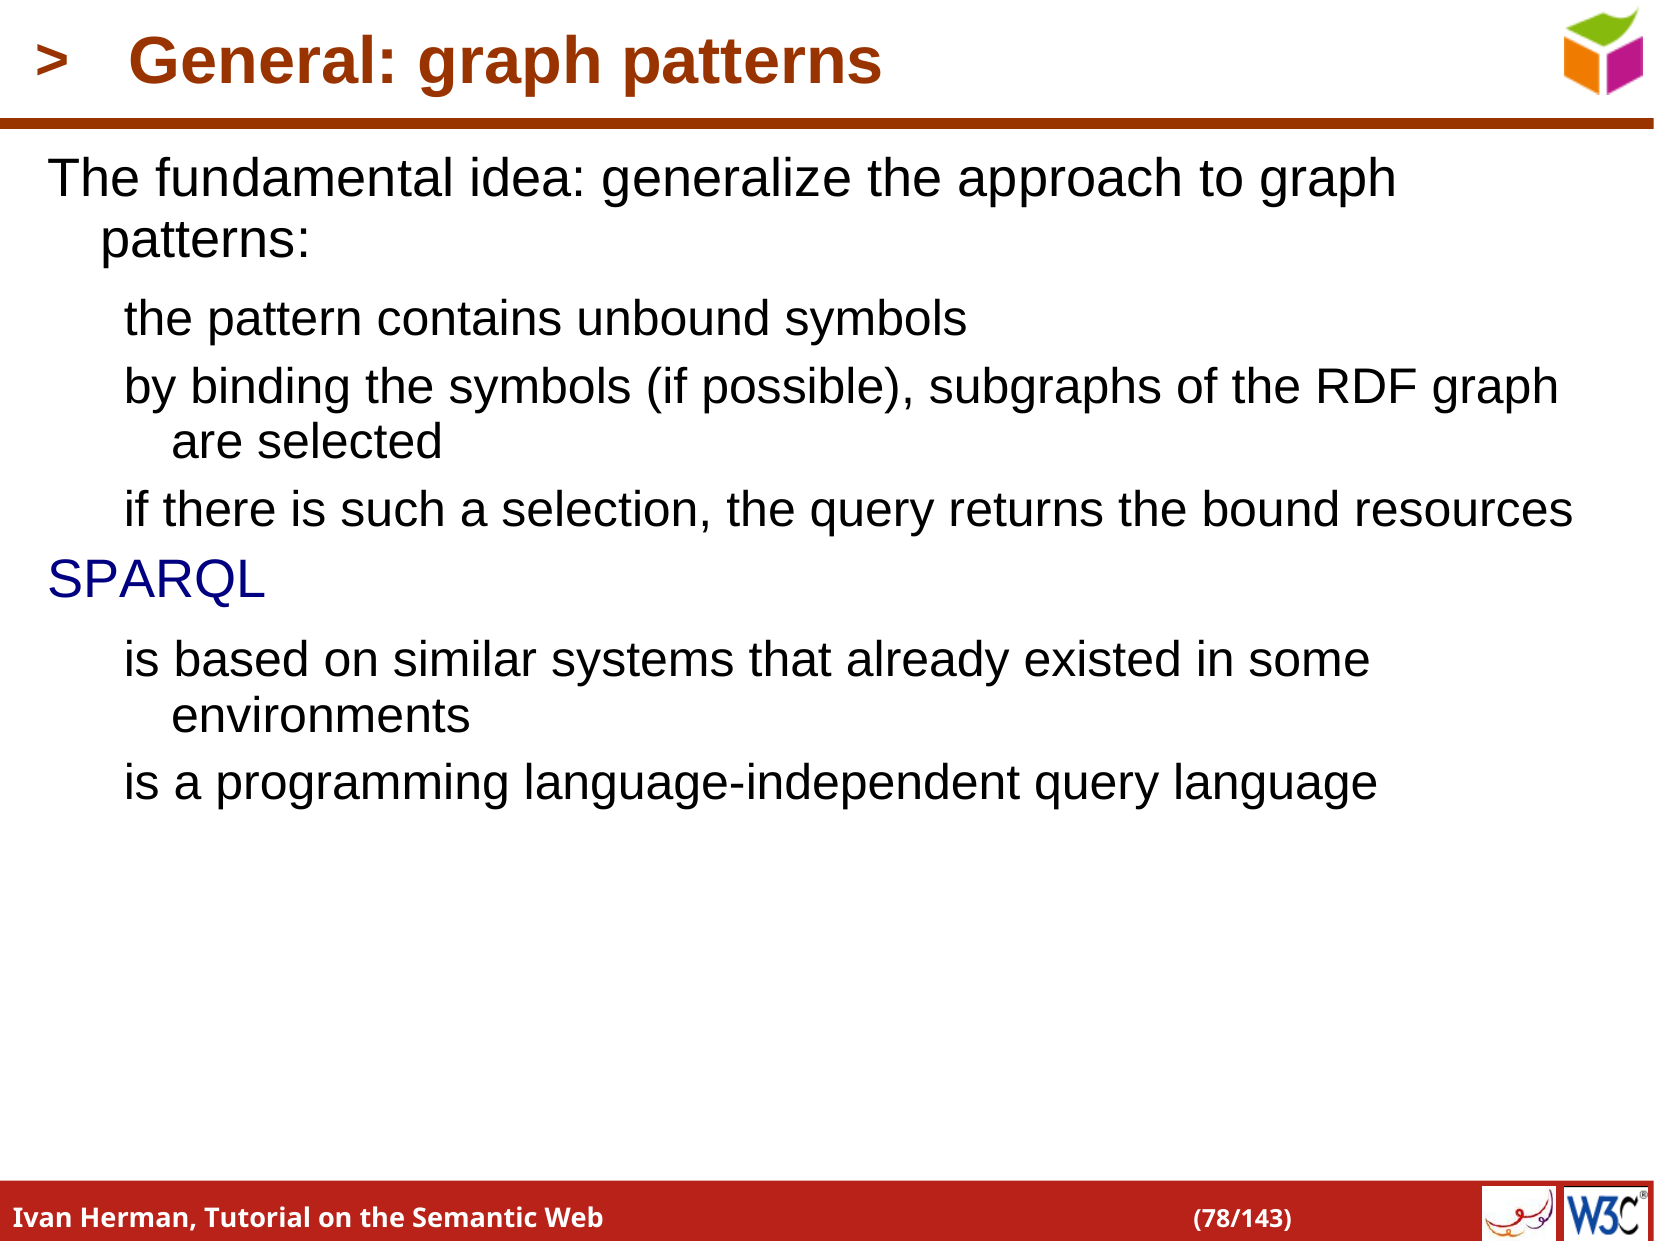

# General: graph patterns
The fundamental idea: generalize the approach to graph patterns:
the pattern contains unbound symbols
by binding the symbols (if possible), subgraphs of the RDF graph are selected
if there is such a selection, the query returns the bound resources
SPARQL
is based on similar systems that already existed in some environments
is a programming language-independent query language